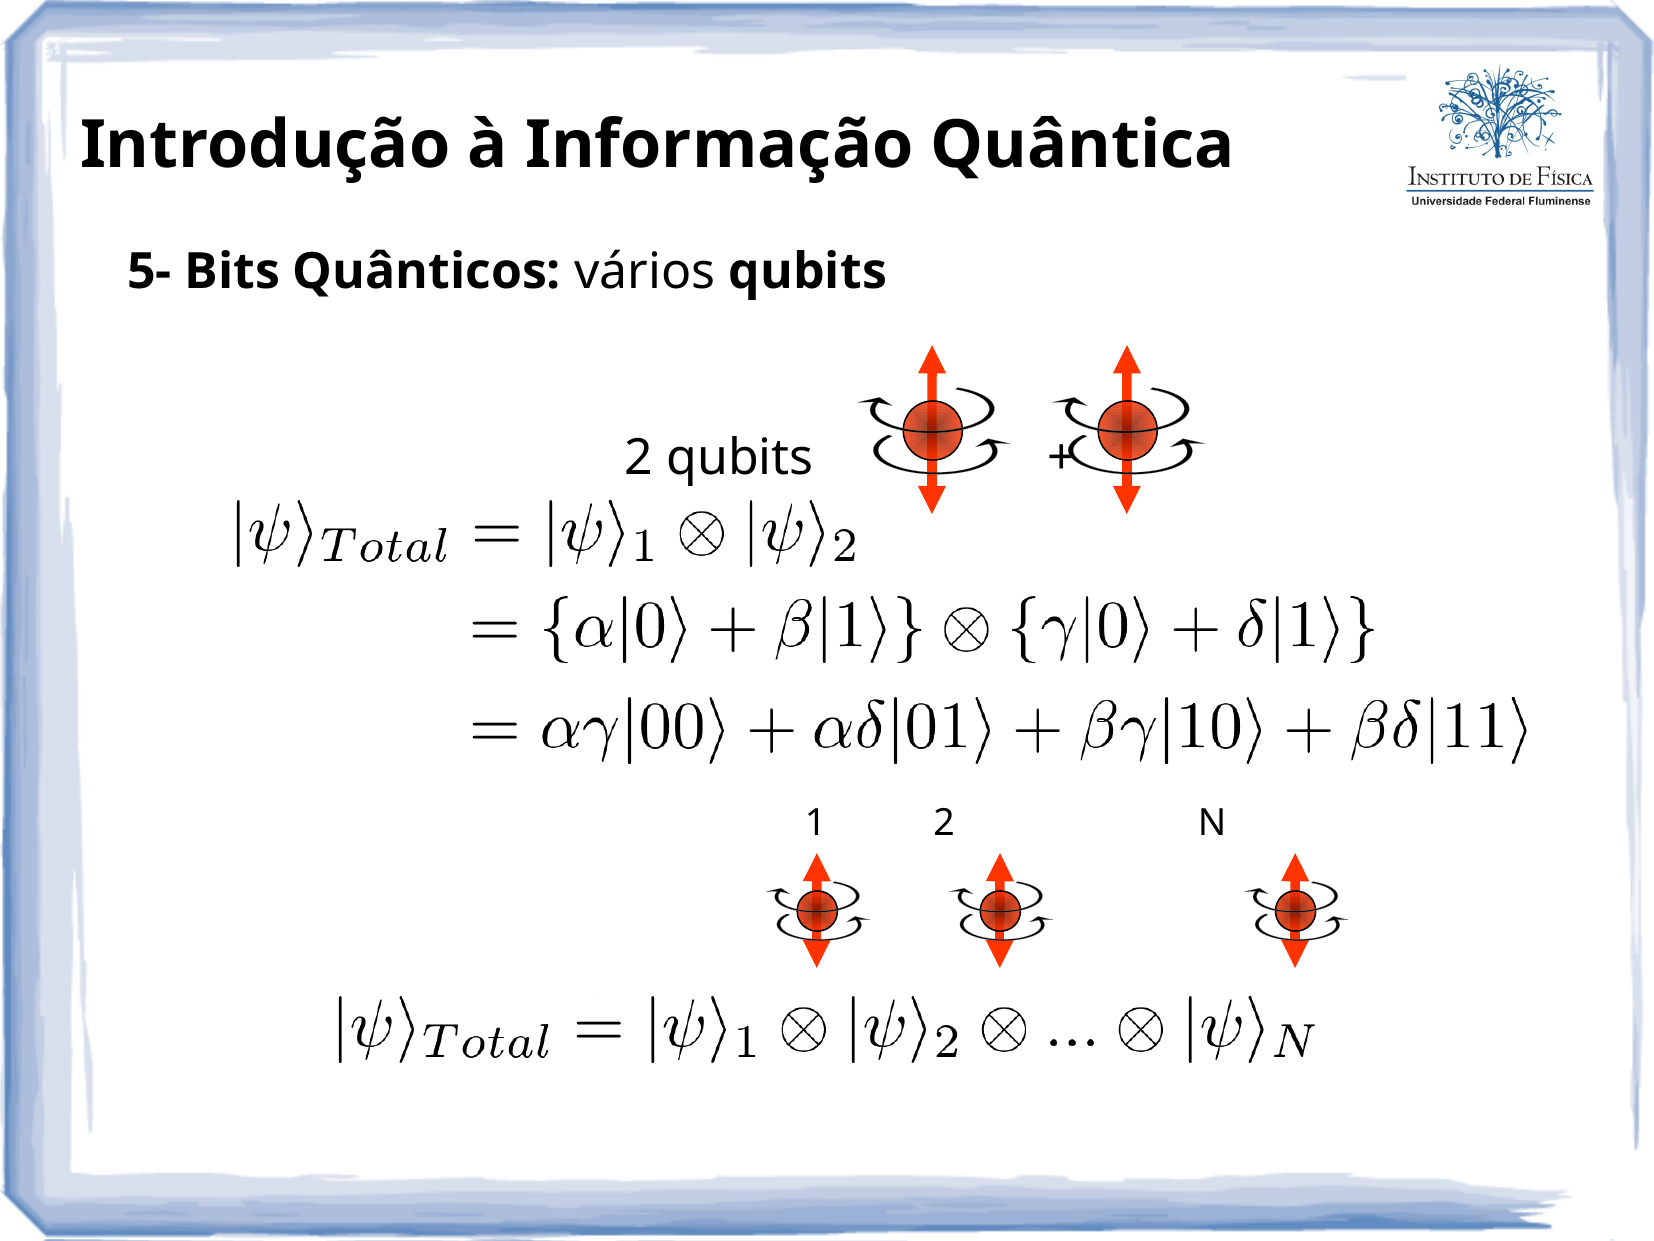

Introdução à Informação Quântica
5- Bits Quânticos: vários qubits
2 qubits +
N qubits + + … +
1 2 N